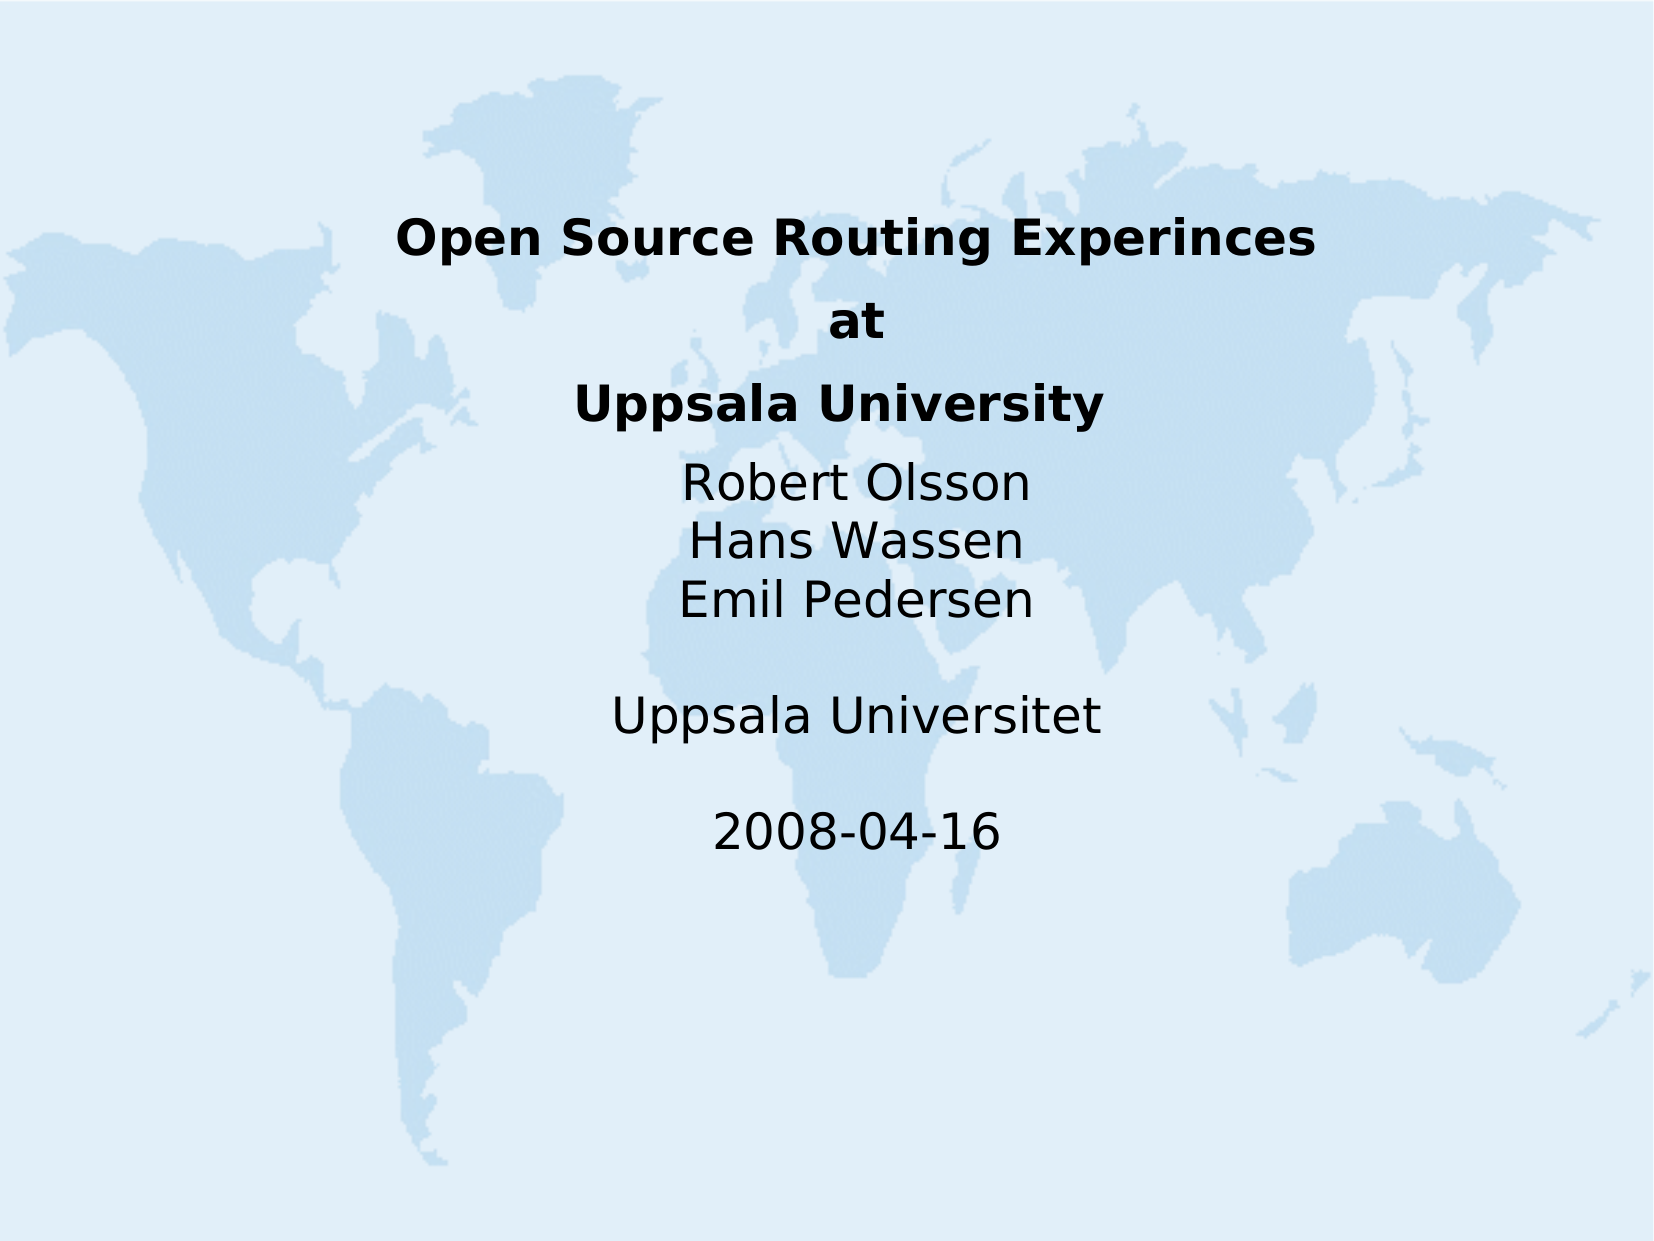

#
Open Source Routing Experinces
at
Uppsala University
Robert Olsson
Hans Wassen
Emil Pedersen
Uppsala Universitet
2008-04-16